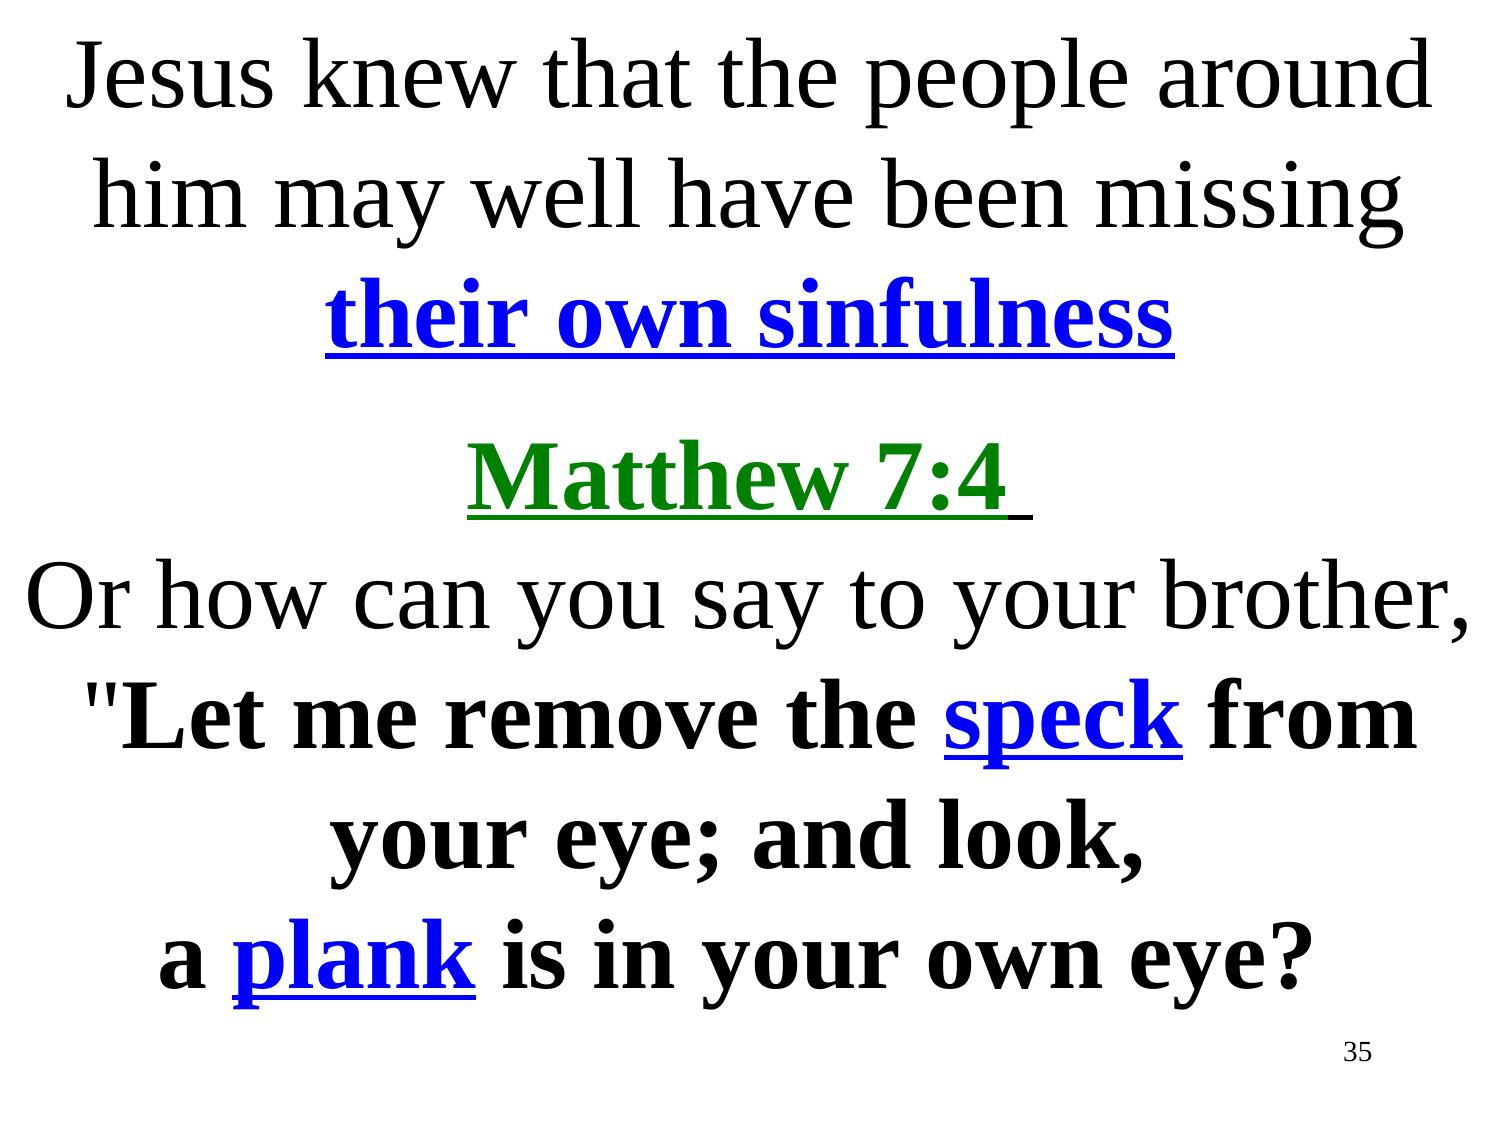

Jesus knew that the people around him may well have been missing their own sinfulness
Matthew 7:4
Or how can you say to your brother, "Let me remove the speck from your eye; and look,
a plank is in your own eye?